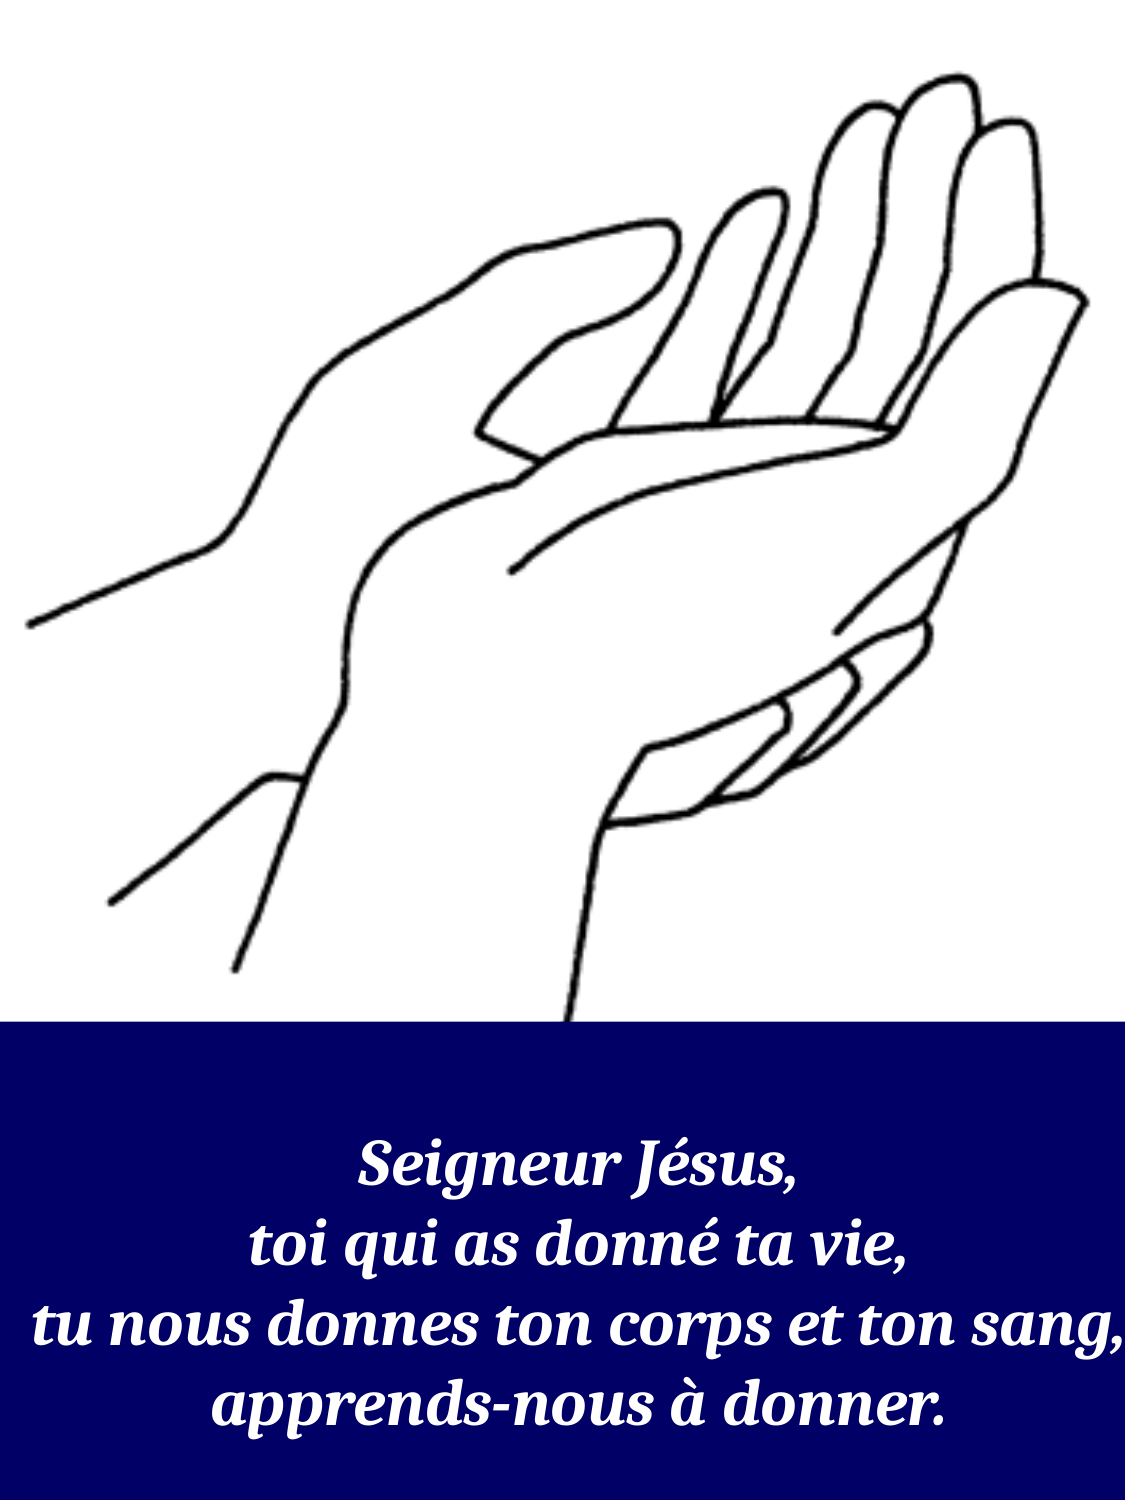

Seigneur Jésus,
toi qui as donné ta vie,
tu nous donnes ton corps et ton sang,
apprends-nous à donner.